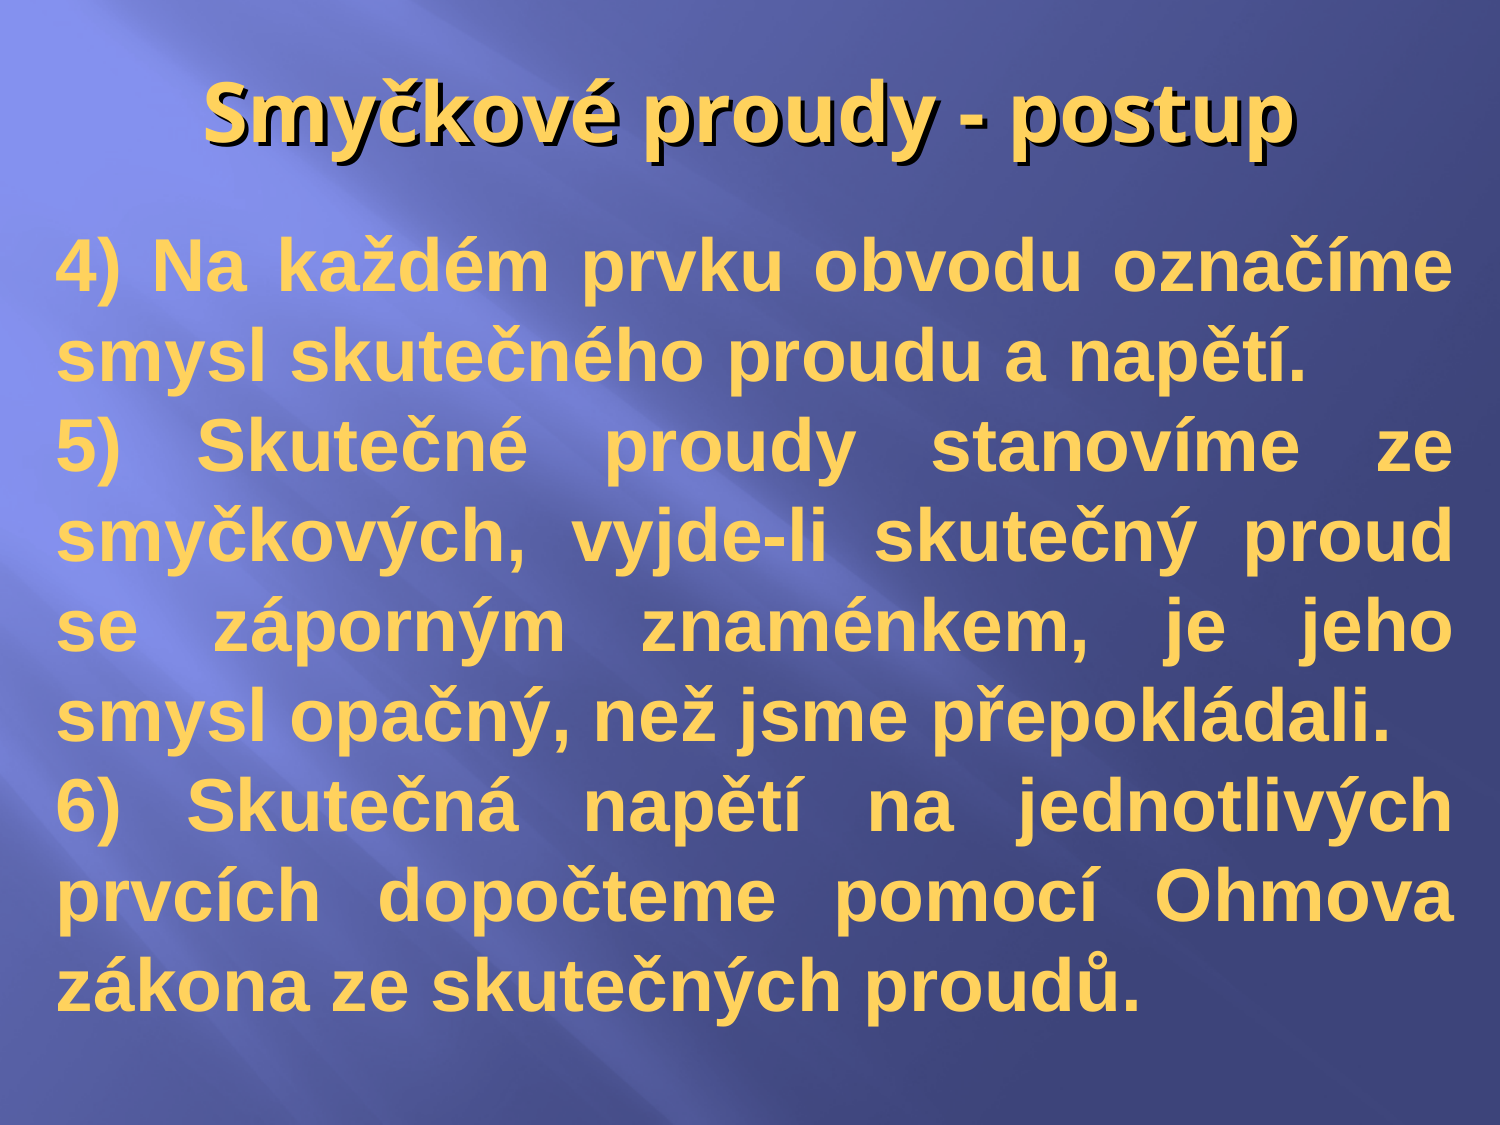

# Smyčkové proudy - postup
4) Na každém prvku obvodu označíme smysl skutečného proudu a napětí.
5) Skutečné proudy stanovíme ze smyčkových, vyjde-li skutečný proud se záporným znaménkem, je jeho smysl opačný, než jsme přepokládali.
6) Skutečná napětí na jednotlivých prvcích dopočteme pomocí Ohmova zákona ze skutečných proudů.